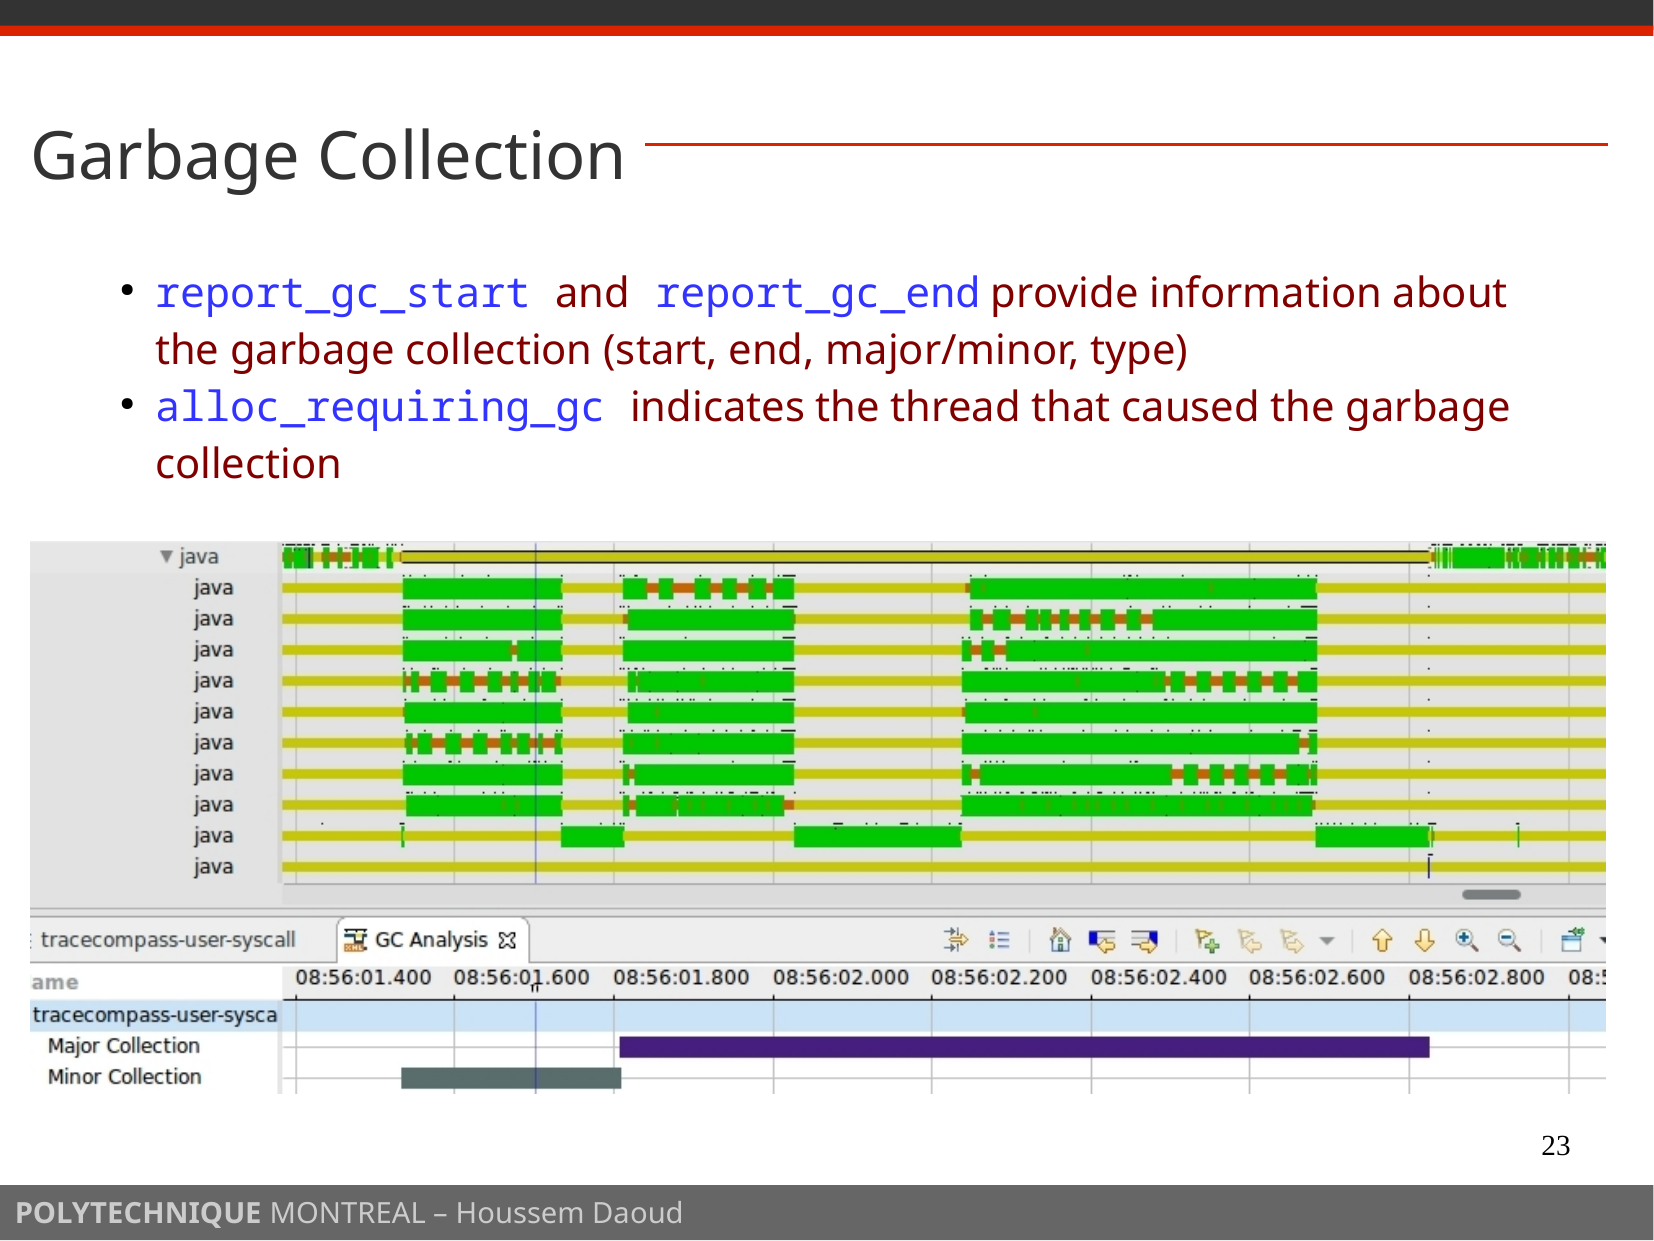

Garbage Collection
report_gc_start and report_gc_end provide information about the garbage collection (start, end, major/minor, type)
alloc_requiring_gc indicates the thread that caused the garbage collection
23
POLYTECHNIQUE MONTREAL – Houssem Daoud